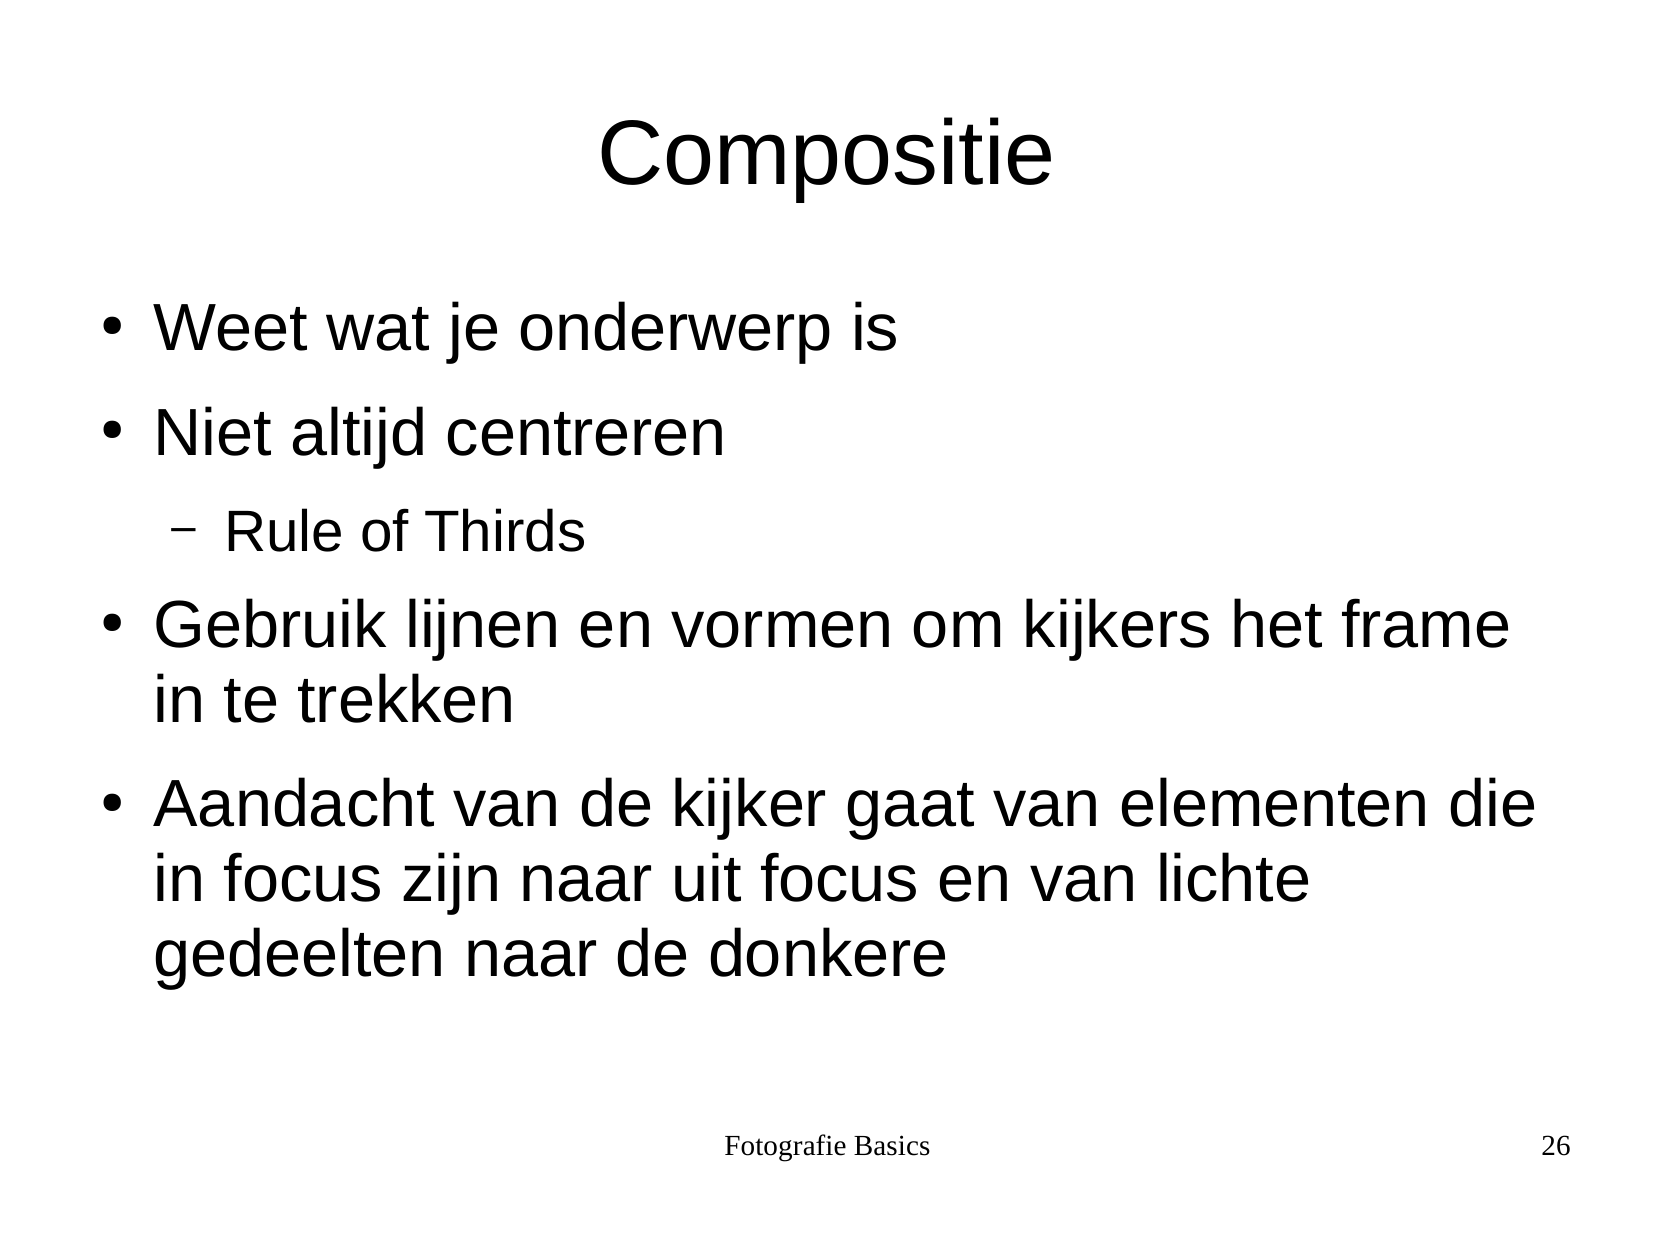

# Compositie
Weet wat je onderwerp is
Niet altijd centreren
Rule of Thirds
Gebruik lijnen en vormen om kijkers het frame in te trekken
Aandacht van de kijker gaat van elementen die in focus zijn naar uit focus en van lichte gedeelten naar de donkere
Fotografie Basics
26